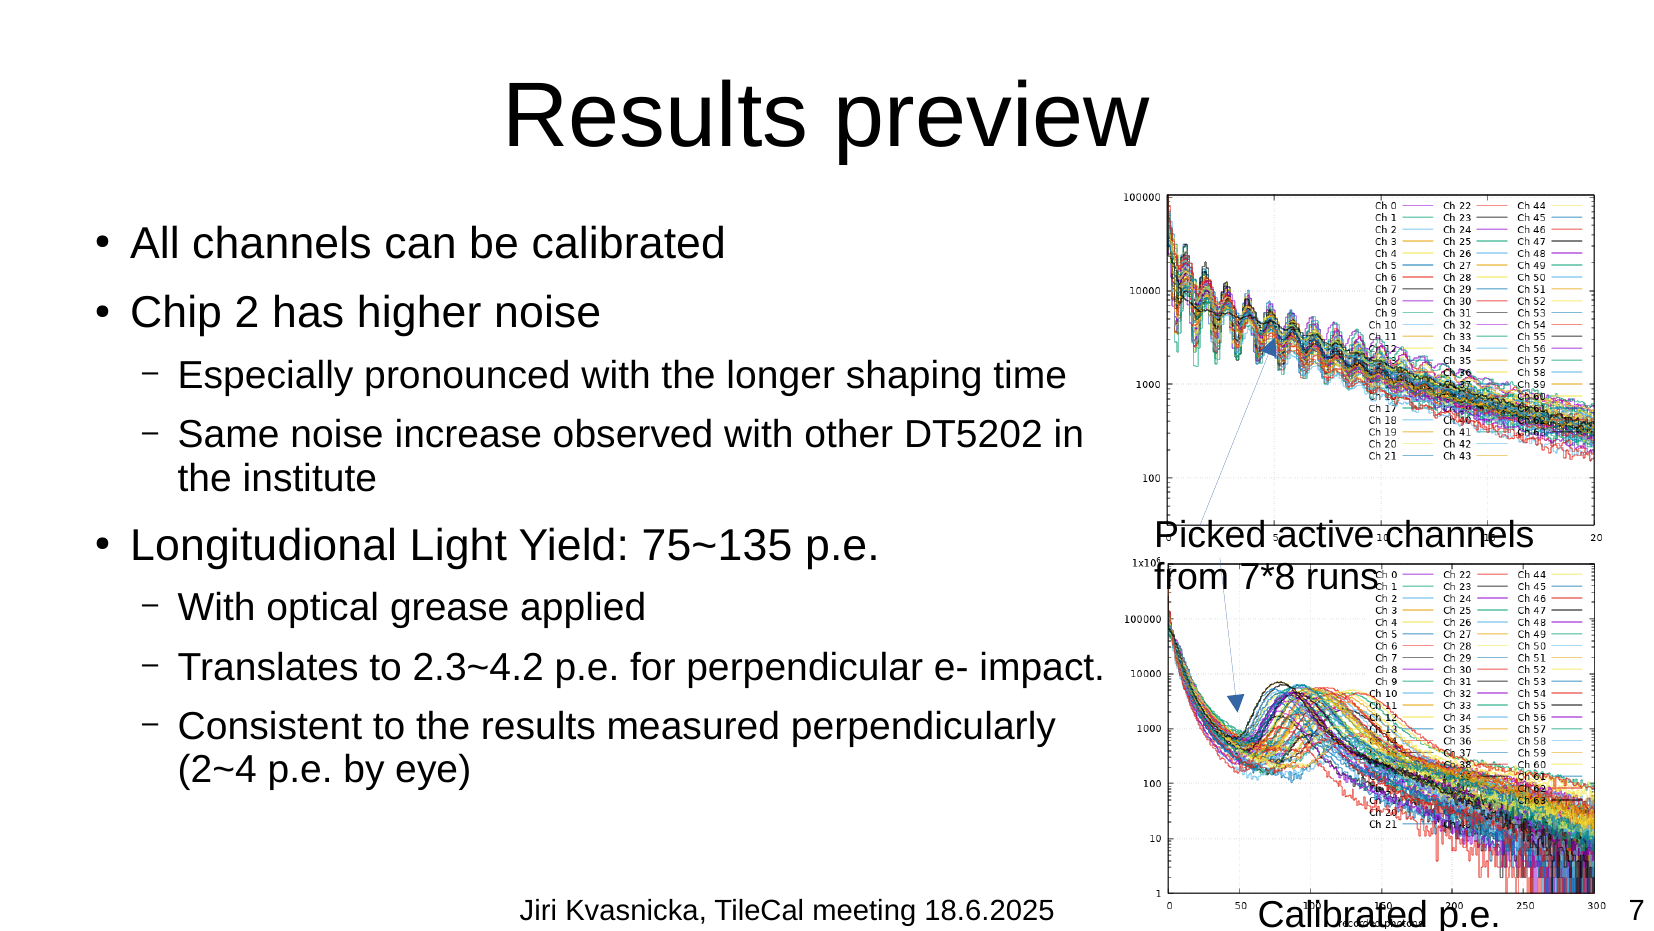

# Results preview
All channels can be calibrated
Chip 2 has higher noise
Especially pronounced with the longer shaping time
Same noise increase observed with other DT5202 in the institute
Longitudional Light Yield: 75~135 p.e.
With optical grease applied
Translates to 2.3~4.2 p.e. for perpendicular e- impact.
Consistent to the results measured perpendicularly (2~4 p.e. by eye)
Picked active channels
from 7*8 runs
Calibrated p.e.